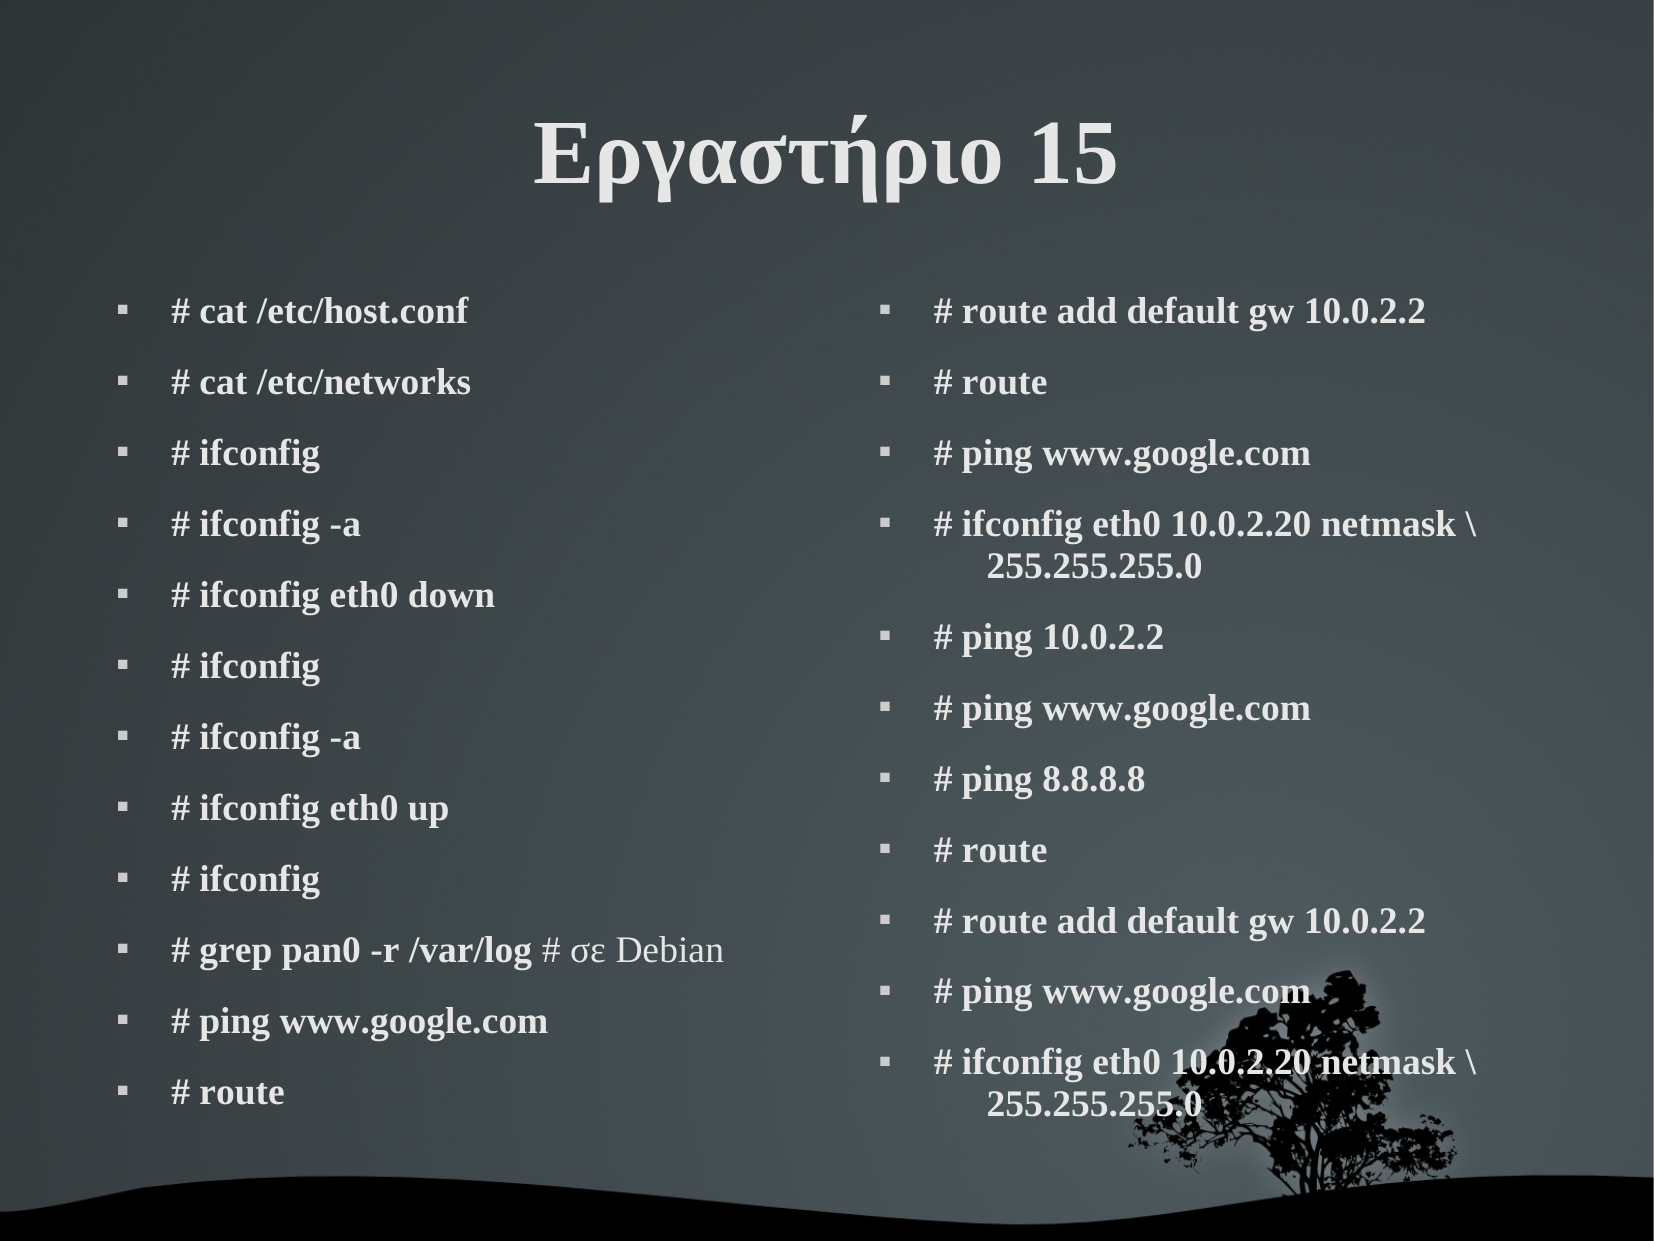

Εργαστήριο 15
# # cat /etc/host.conf
# cat /etc/networks
# ifconfig
# ifconfig -a
# ifconfig eth0 down
# ifconfig
# ifconfig -a
# ifconfig eth0 up
# ifconfig
# grep pan0 -r /var/log # σε Debian
# ping www.google.com
# route
# route add default gw 10.0.2.2
# route
# ping www.google.com
# ifconfig eth0 10.0.2.20 netmask \ 255.255.255.0
# ping 10.0.2.2
# ping www.google.com
# ping 8.8.8.8
# route
# route add default gw 10.0.2.2
# ping www.google.com
# ifconfig eth0 10.0.2.20 netmask \ 255.255.255.0